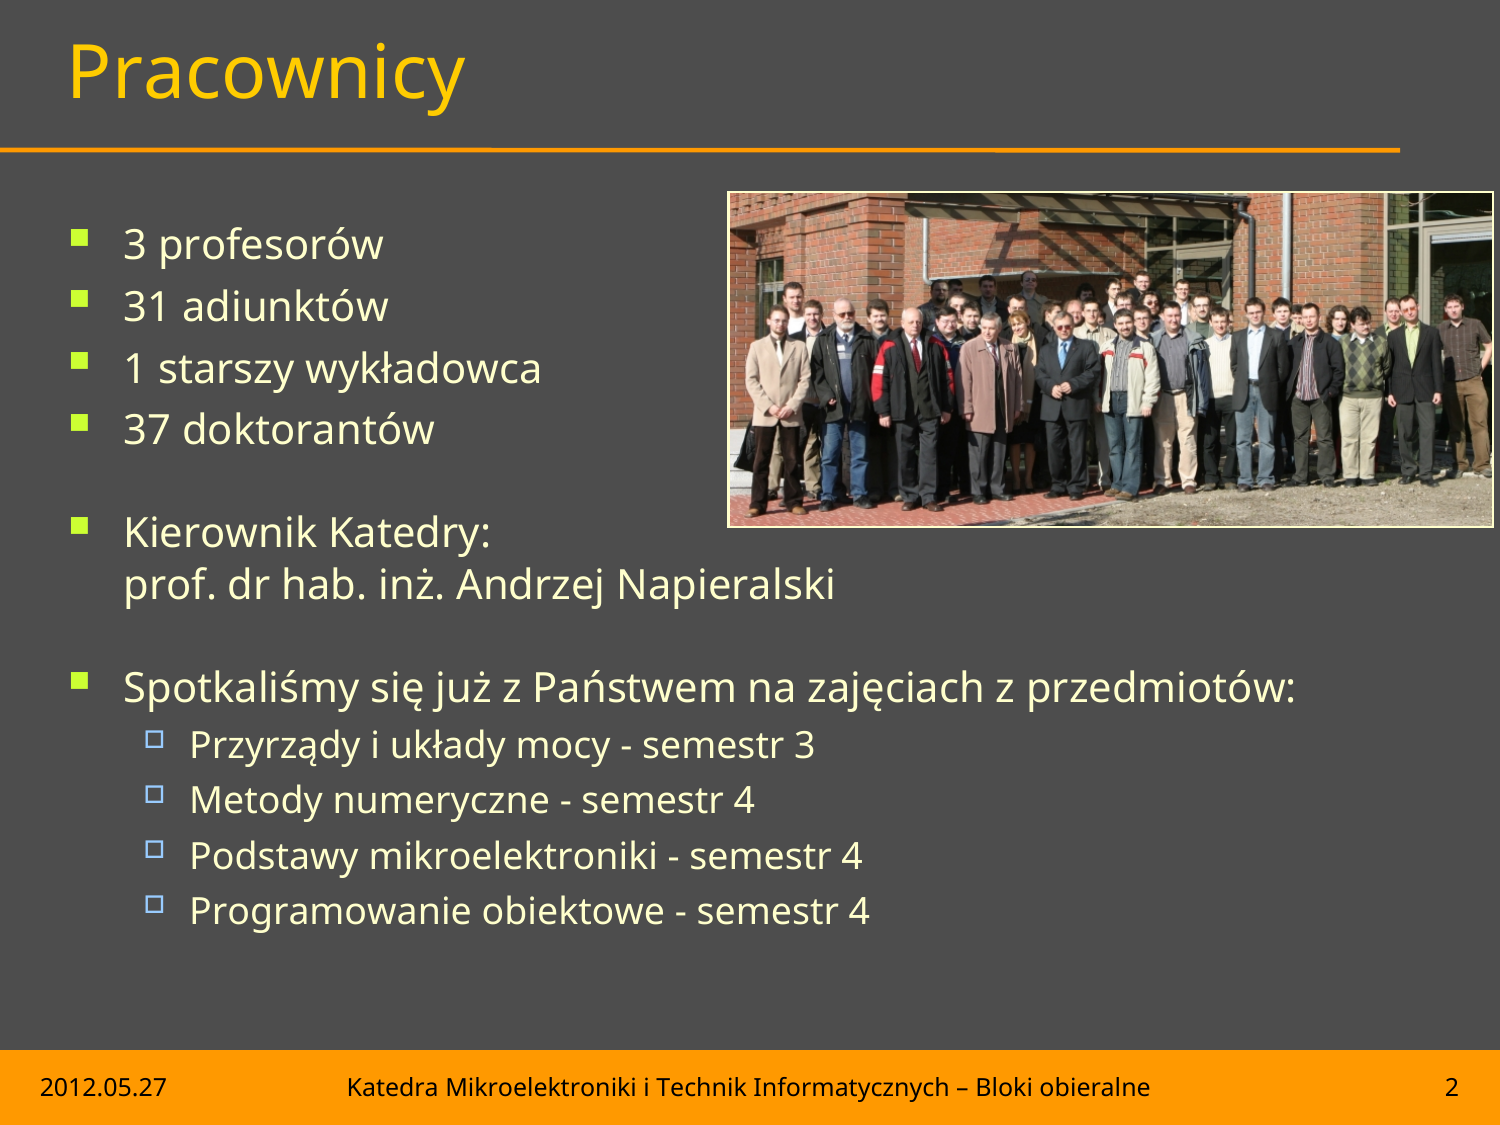

# Pracownicy
3 profesorów
31 adiunktów
1 starszy wykładowca
37 doktorantów
Kierownik Katedry:
prof. dr hab. inż. Andrzej Napieralski
Spotkaliśmy się już z Państwem na zajęciach z przedmiotów:
Przyrządy i układy mocy - semestr 3
Metody numeryczne - semestr 4
Podstawy mikroelektroniki - semestr 4
Programowanie obiektowe - semestr 4
20.05.2010
Katedra Mikroelektroniki i Technik Informatycznych – Bloki obieralne
2